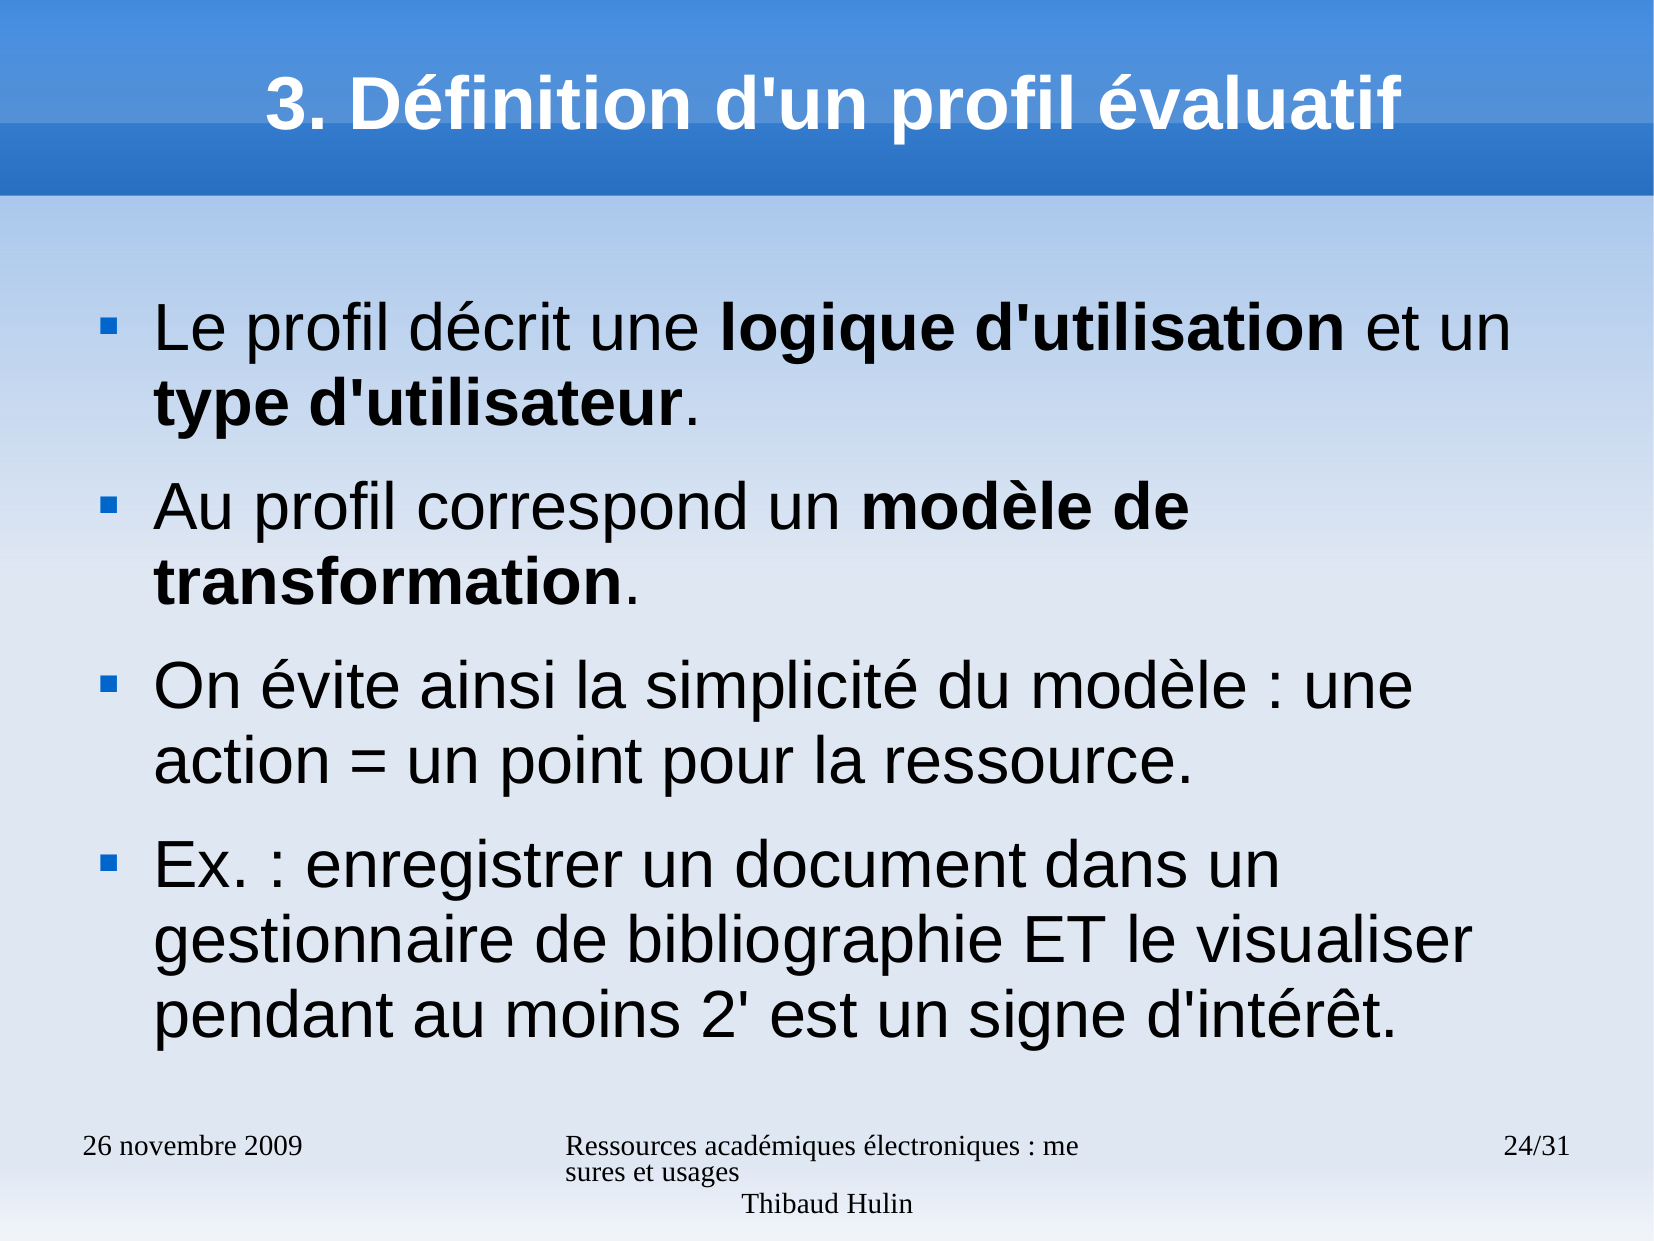

# 3. Définition d'un profil évaluatif
Le profil décrit une logique d'utilisation et un type d'utilisateur.
Au profil correspond un modèle de transformation.
On évite ainsi la simplicité du modèle : une action = un point pour la ressource.
Ex. : enregistrer un document dans un gestionnaire de bibliographie ET le visualiser pendant au moins 2' est un signe d'intérêt.
26 novembre 2009
Ressources académiques électroniques : mesures et usages
24